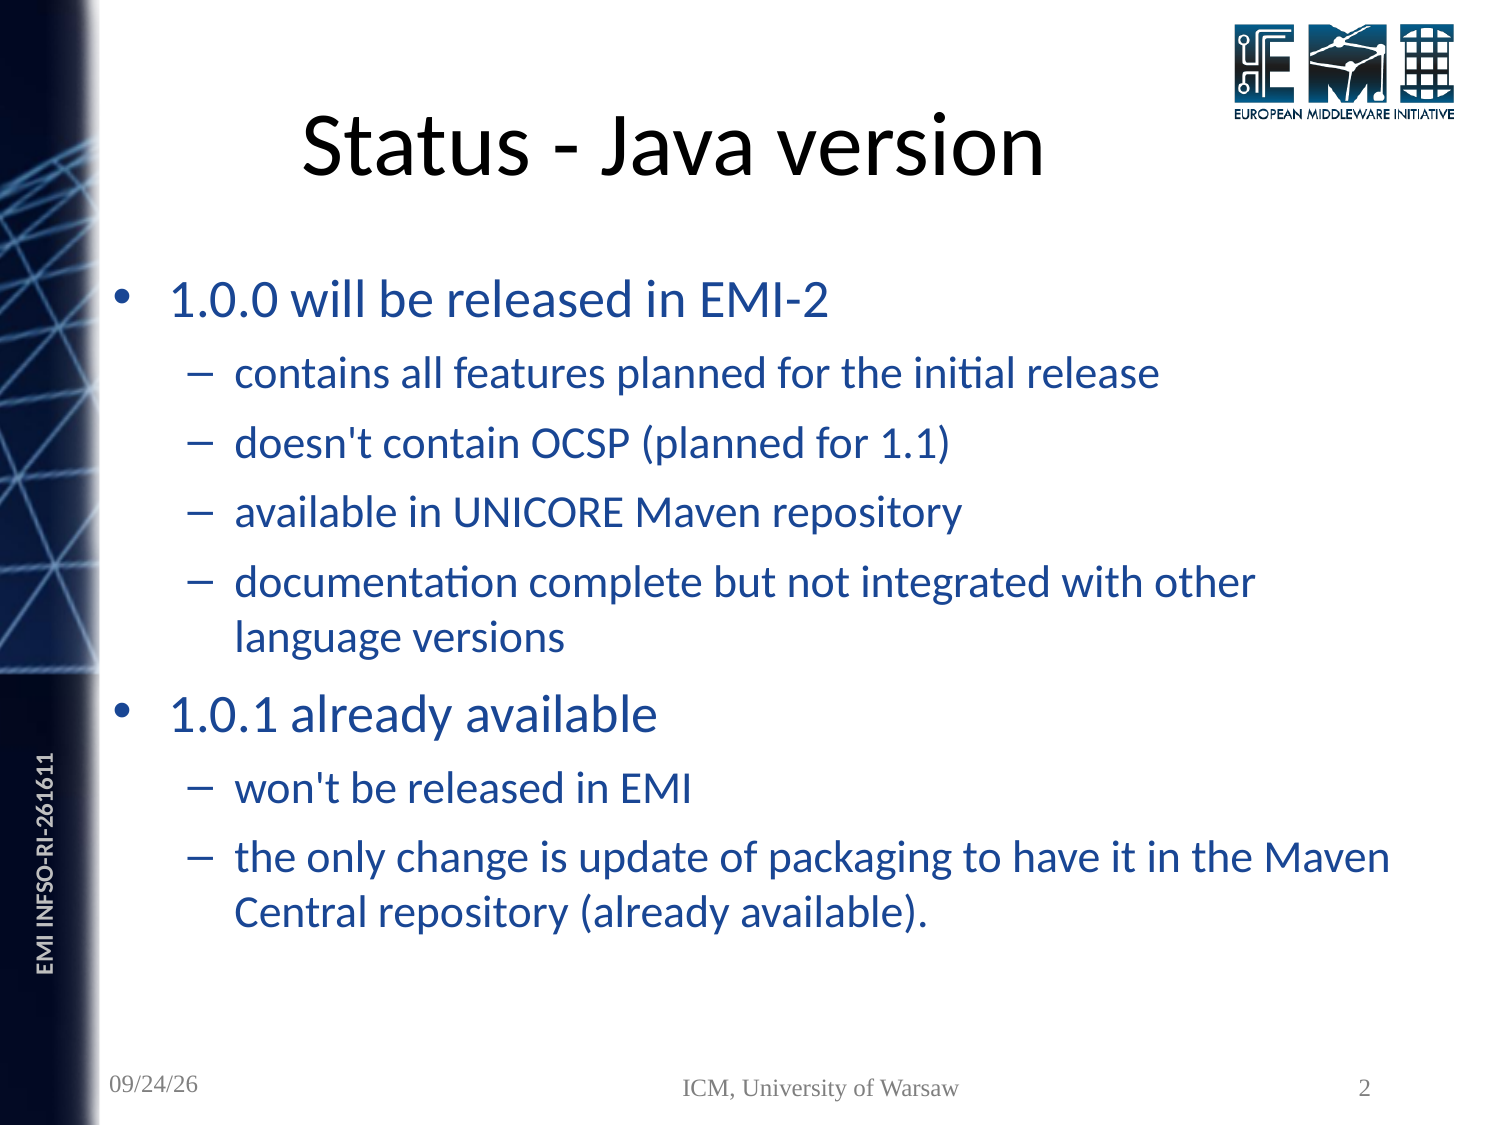

# Status - Java version
1.0.0 will be released in EMI-2
contains all features planned for the initial release
doesn't contain OCSP (planned for 1.1)
available in UNICORE Maven repository
documentation complete but not integrated with other language versions
1.0.1 already available
won't be released in EMI
the only change is update of packaging to have it in the Maven Central repository (already available).
2